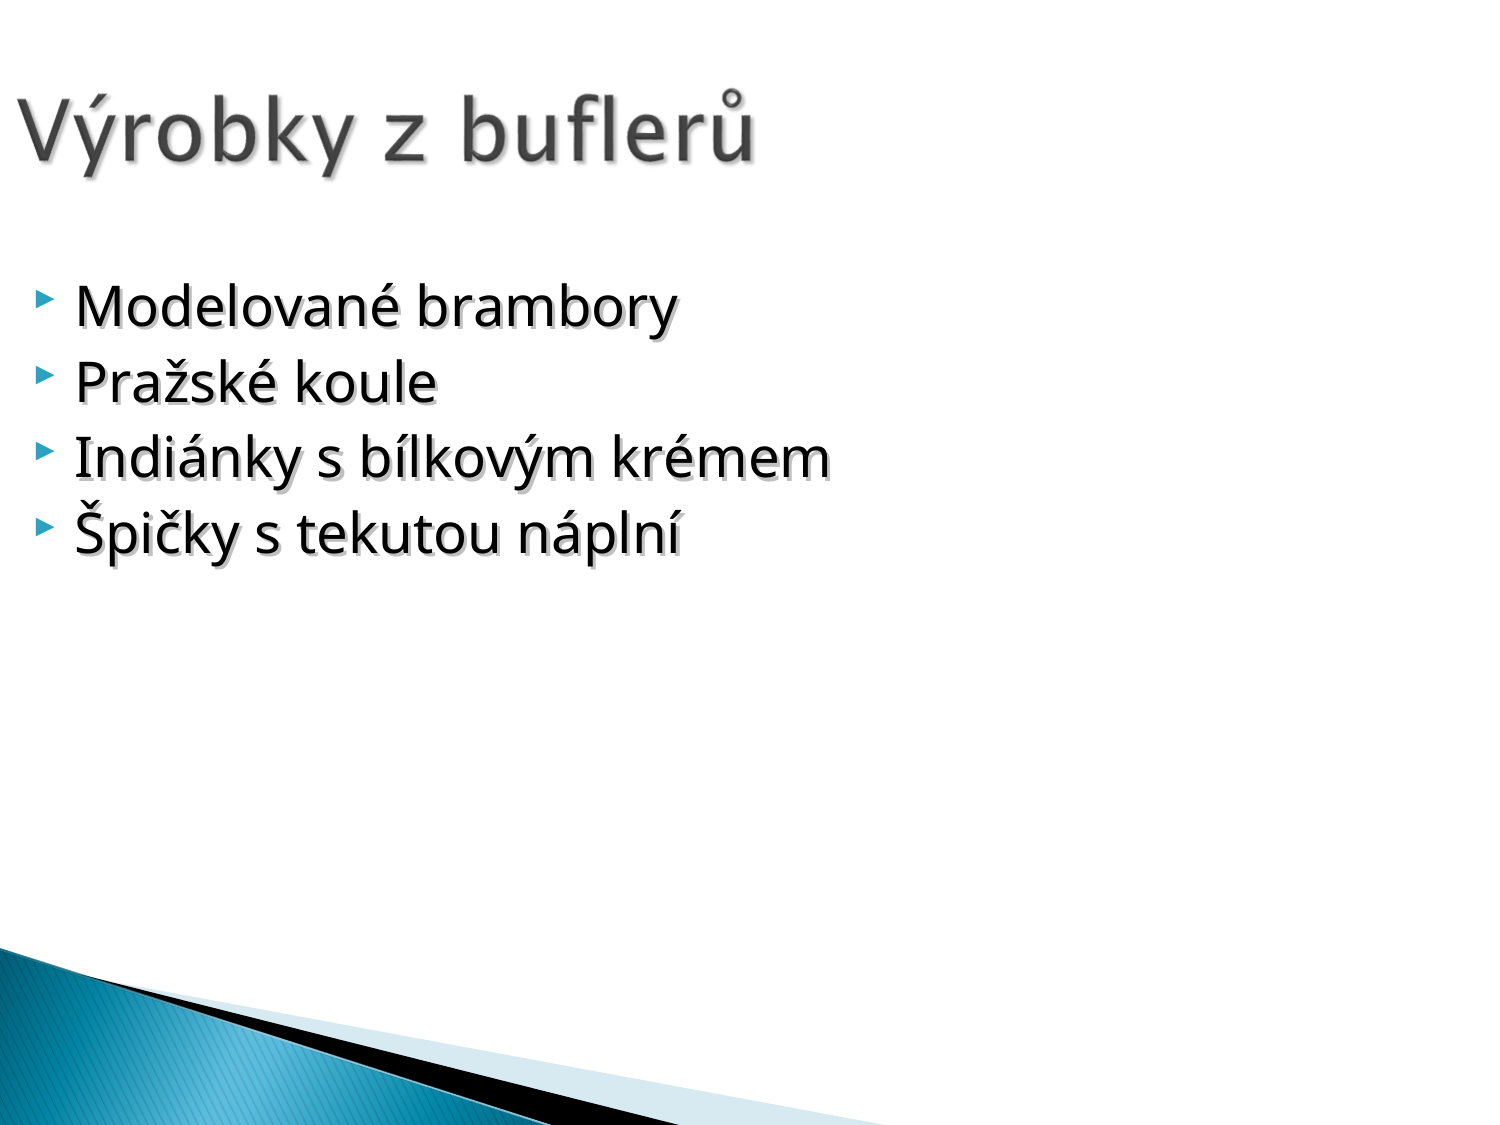

Modelované brambory
Pražské koule
Indiánky s bílkovým krémem
Špičky s tekutou náplní